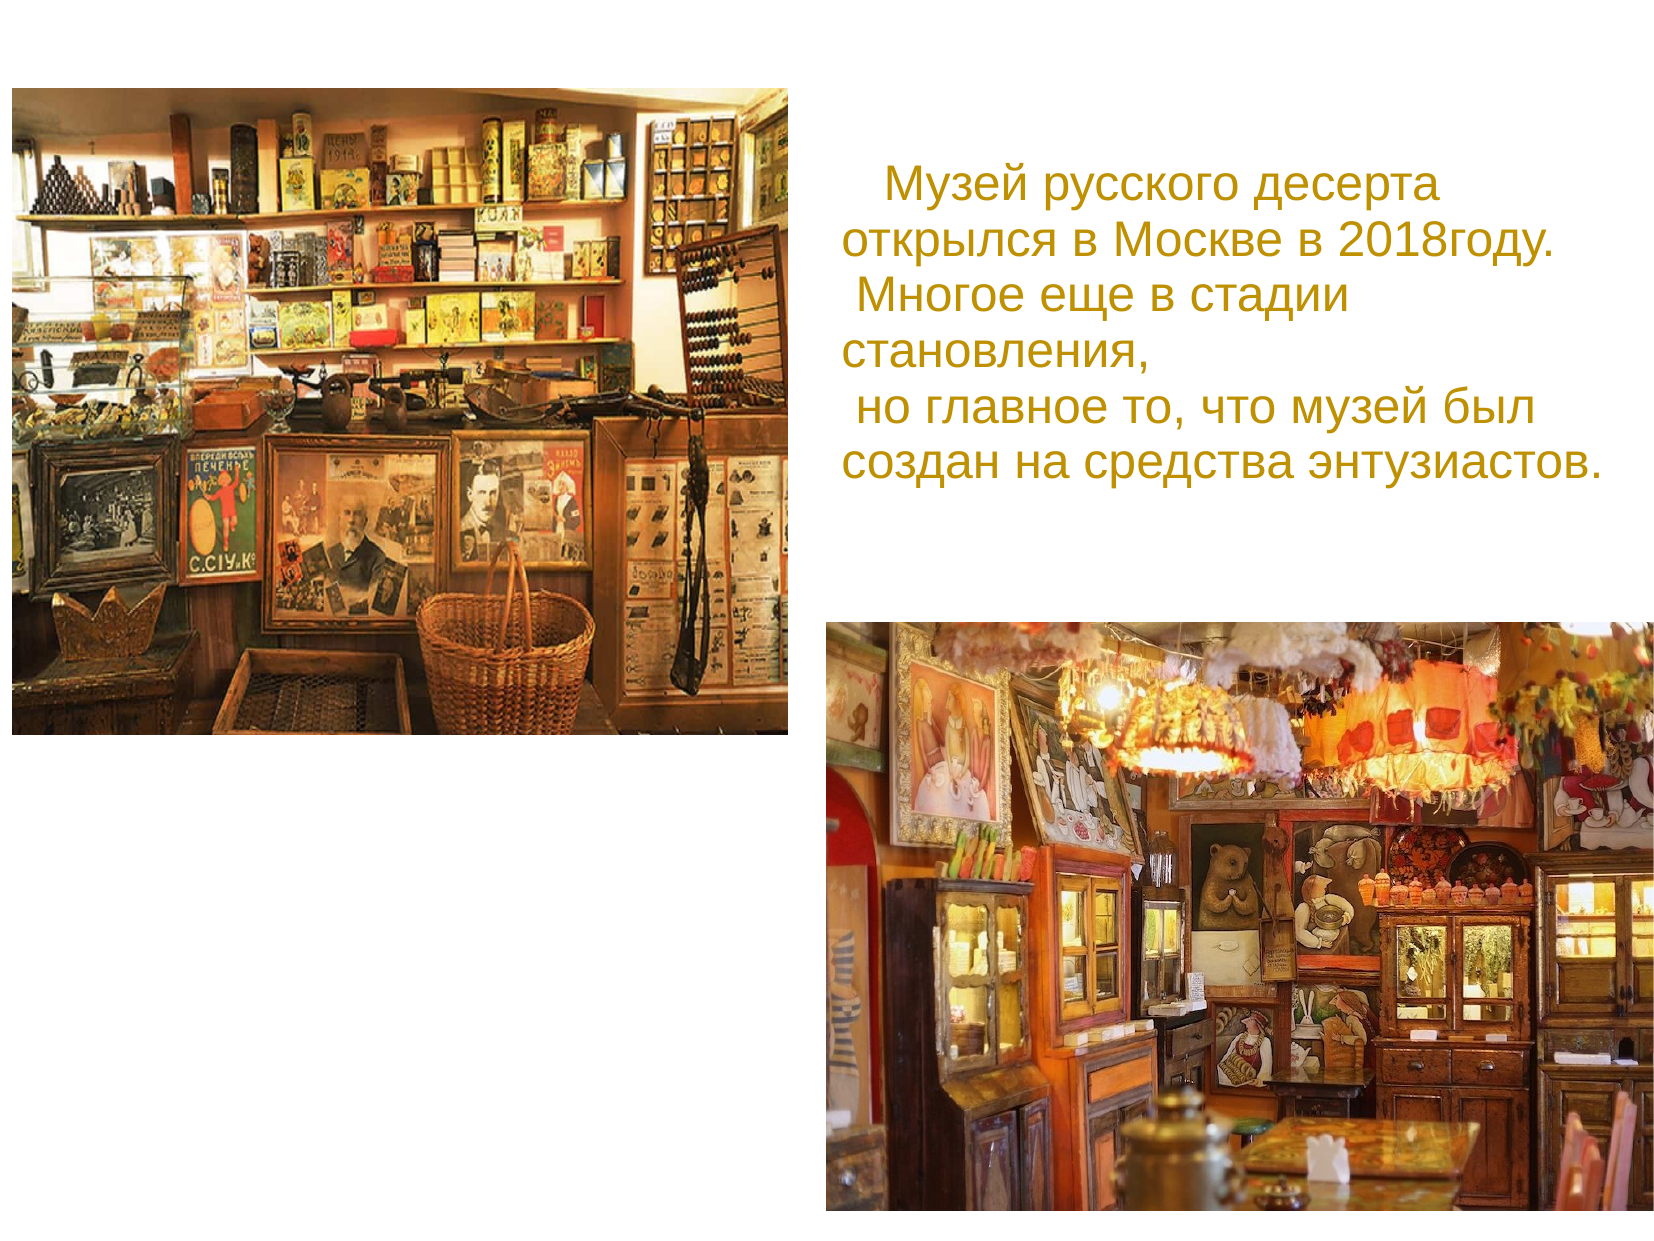

Музей русского десерта
открылся в Москве в 2018году.
 Многое еще в стадии становления,
 но главное то, что музей был
создан на средства энтузиастов.